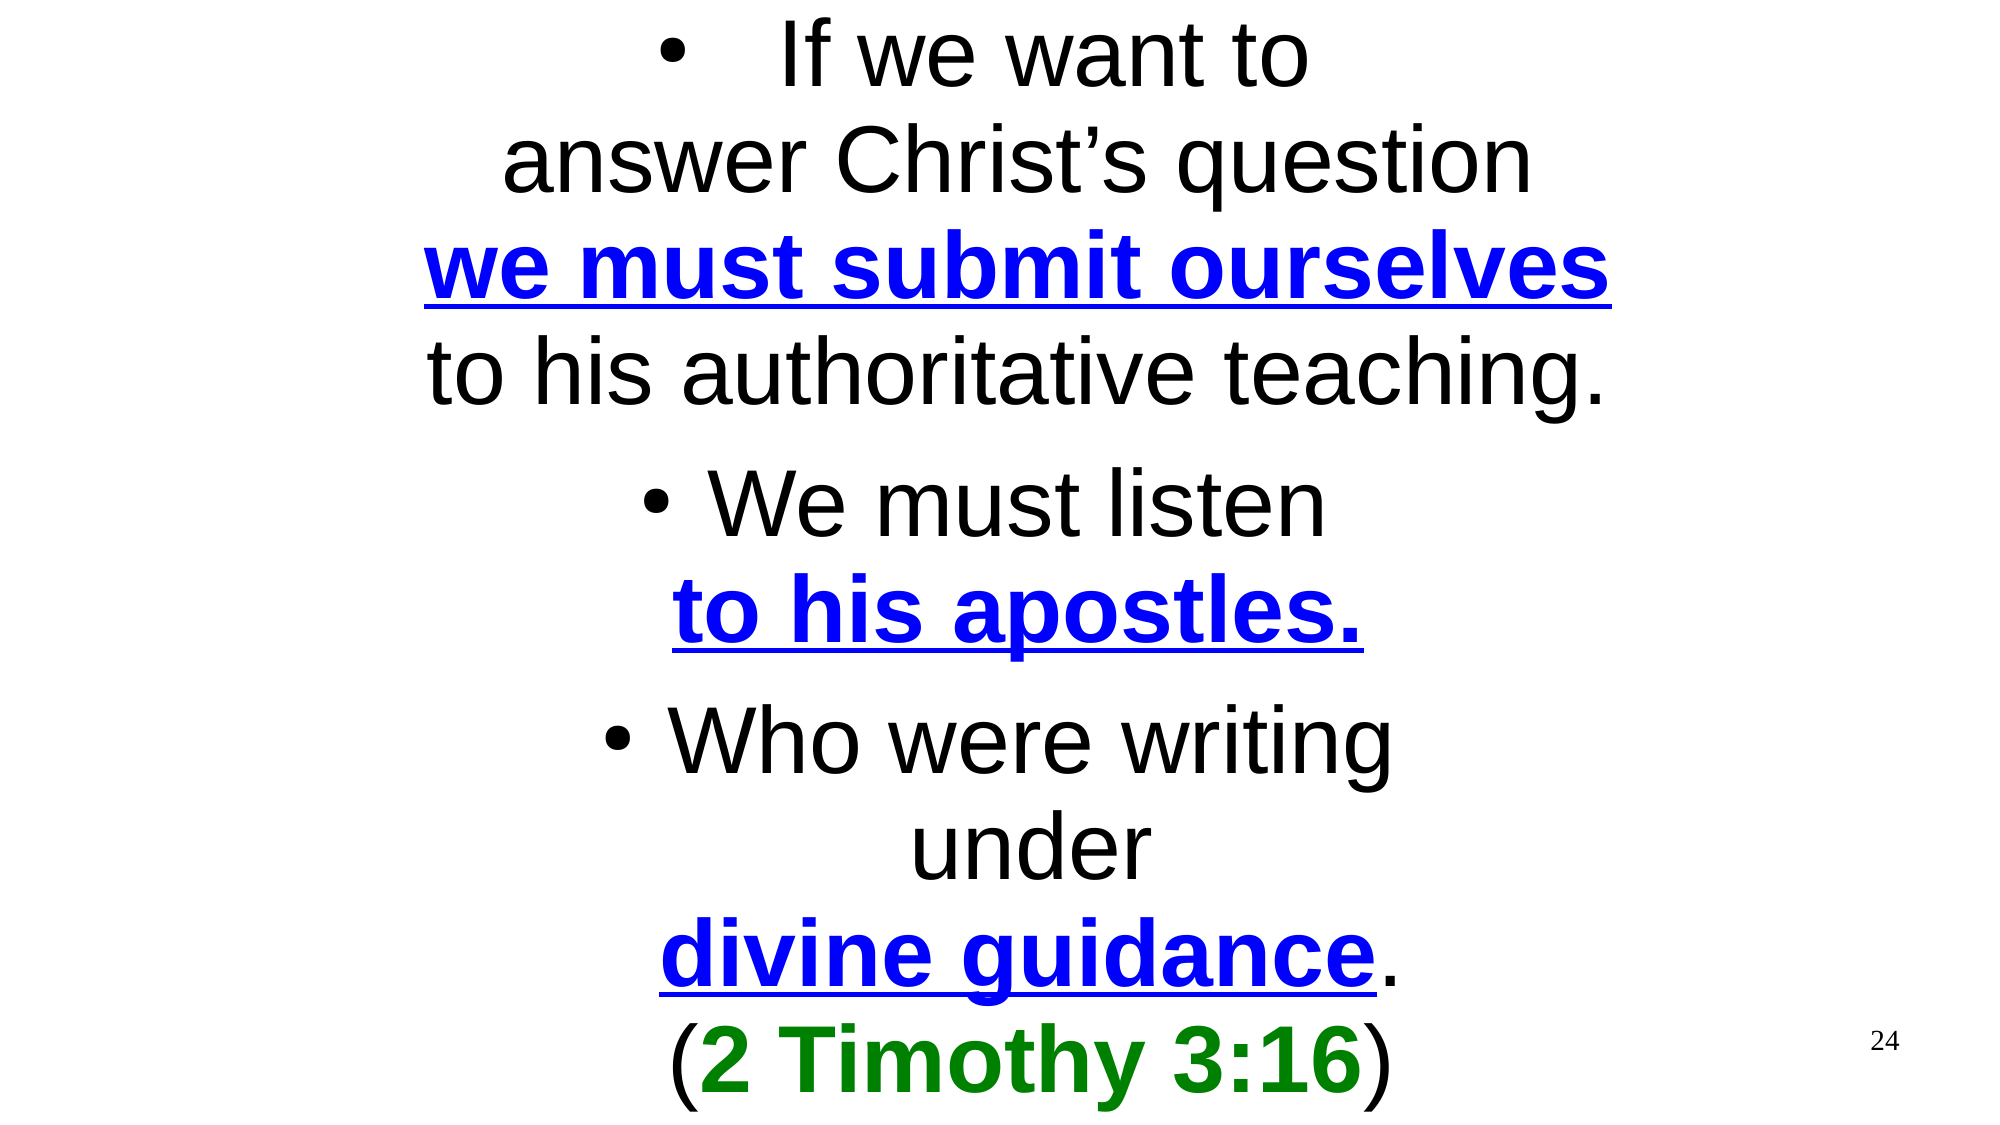

# If we want to answer Christ’s question we must submit ourselves to his authoritative teaching.
We must listen
to his apostles.
Who were writing
under
divine guidance.
(2 Timothy 3:16)
24